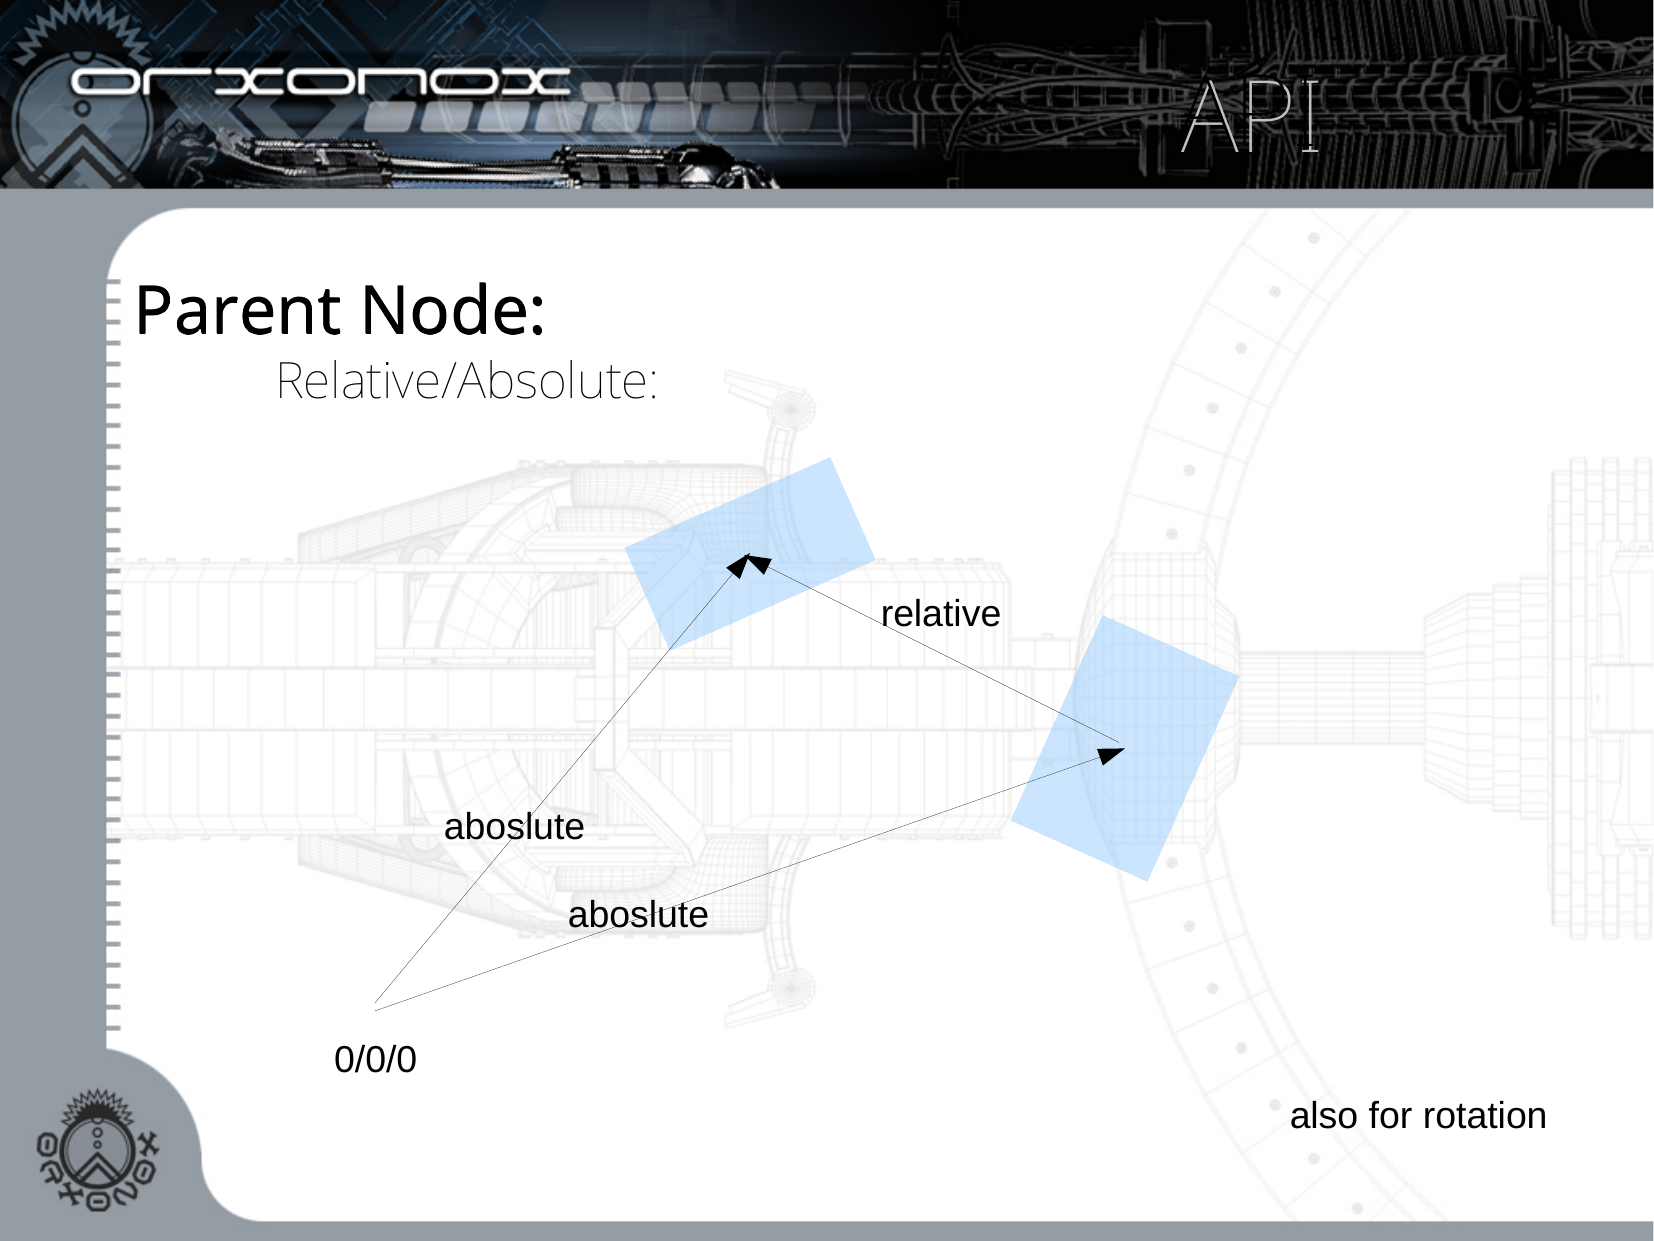

API
Parent Node:
Relative/Absolute:
relative
aboslute
aboslute
0/0/0
also for rotation